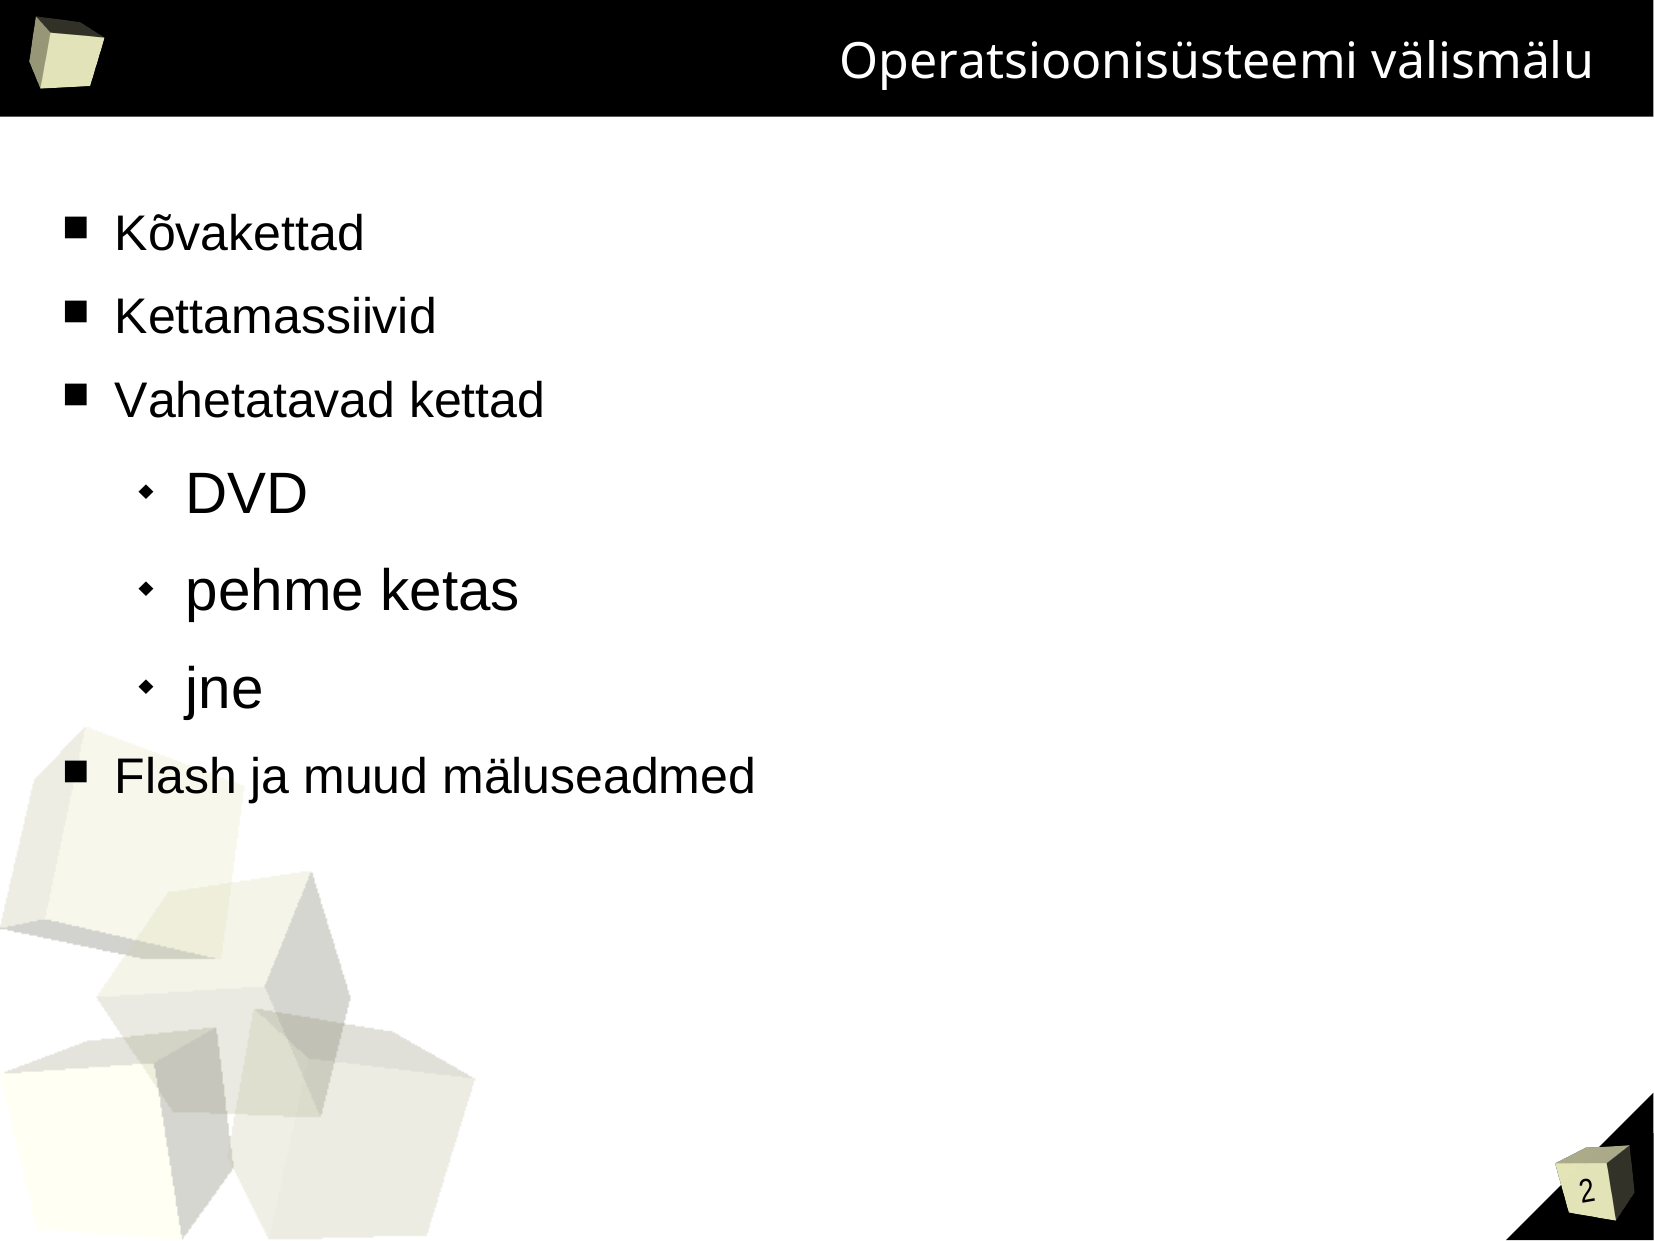

# Operatsioonisüsteemi välismälu
Kõvakettad
Kettamassiivid
Vahetatavad kettad
DVD
pehme ketas
jne
Flash ja muud mäluseadmed